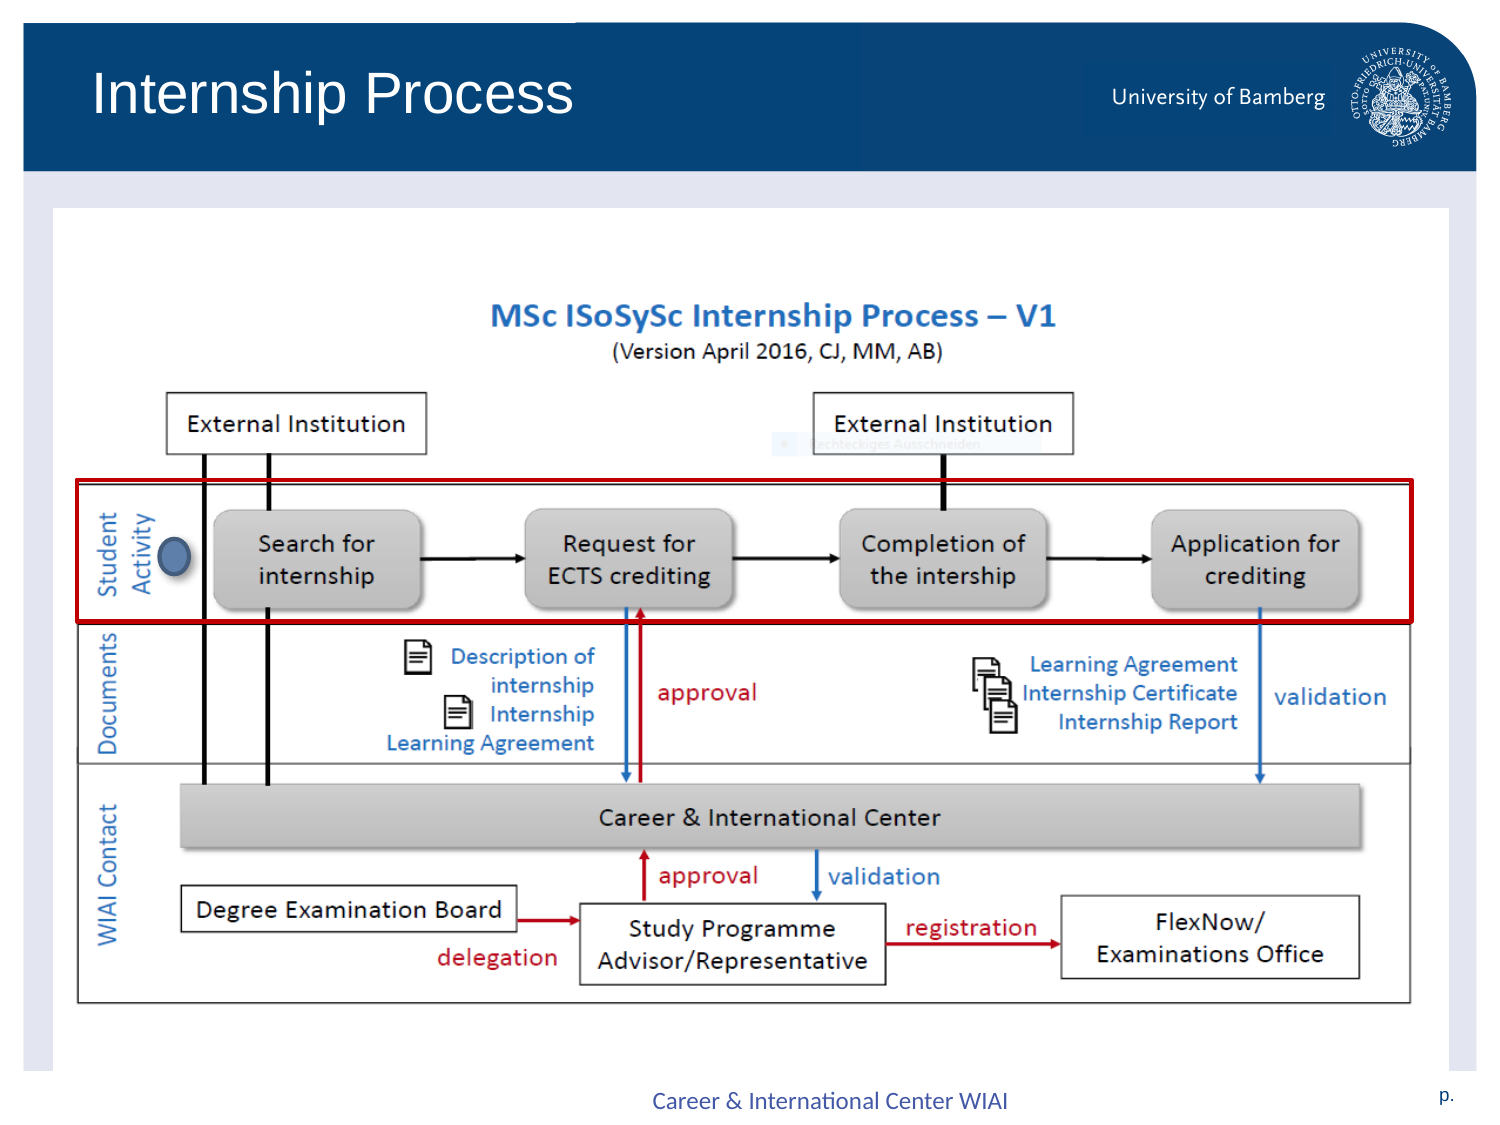

# Internship Process
Career & International Center WIAI